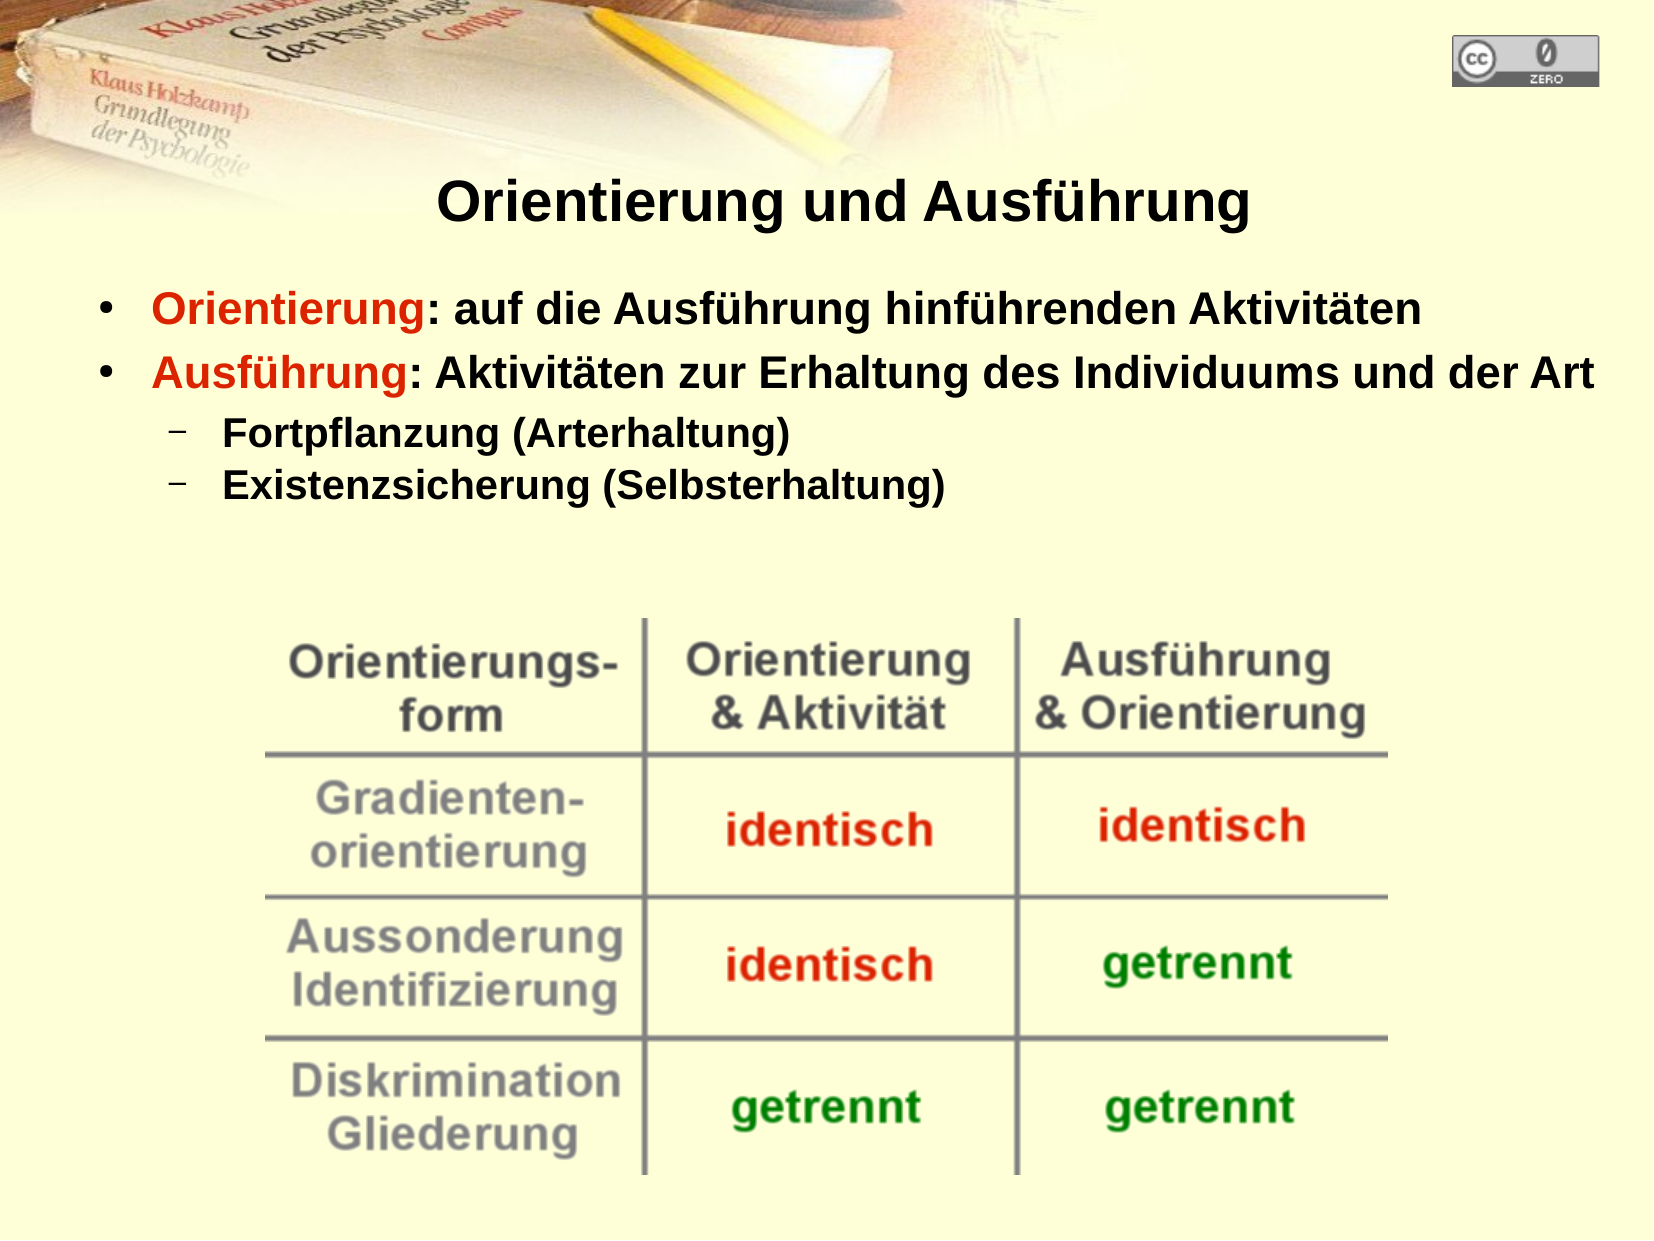

# Orientierung und Ausführung
Orientierung: auf die Ausführung hinführenden Aktivitäten
Ausführung: Aktivitäten zur Erhaltung des Individuums und der Art
Fortpflanzung (Arterhaltung)
Existenzsicherung (Selbsterhaltung)